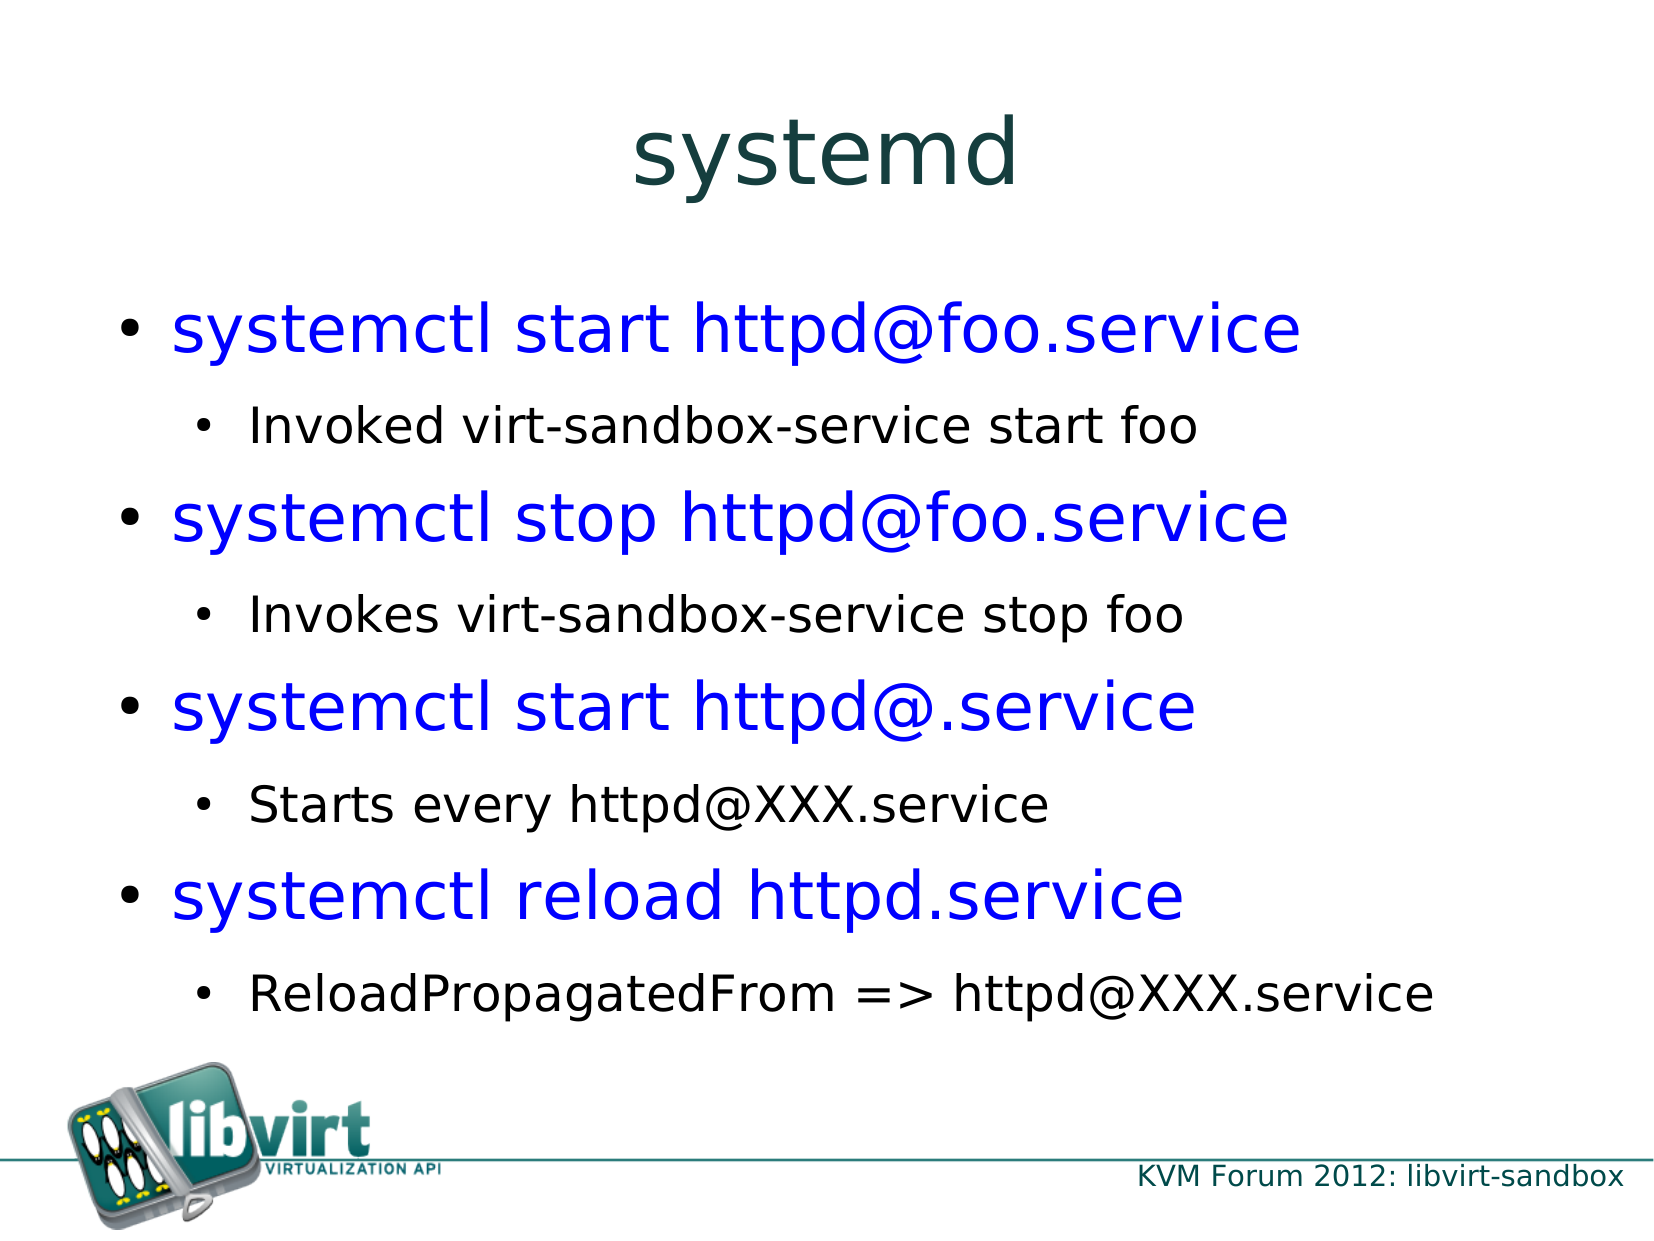

# systemd
systemctl start httpd@foo.service
Invoked virt-sandbox-service start foo
systemctl stop httpd@foo.service
Invokes virt-sandbox-service stop foo
systemctl start httpd@.service
Starts every httpd@XXX.service
systemctl reload httpd.service
ReloadPropagatedFrom => httpd@XXX.service
KVM Forum 2012: libvirt-sandbox